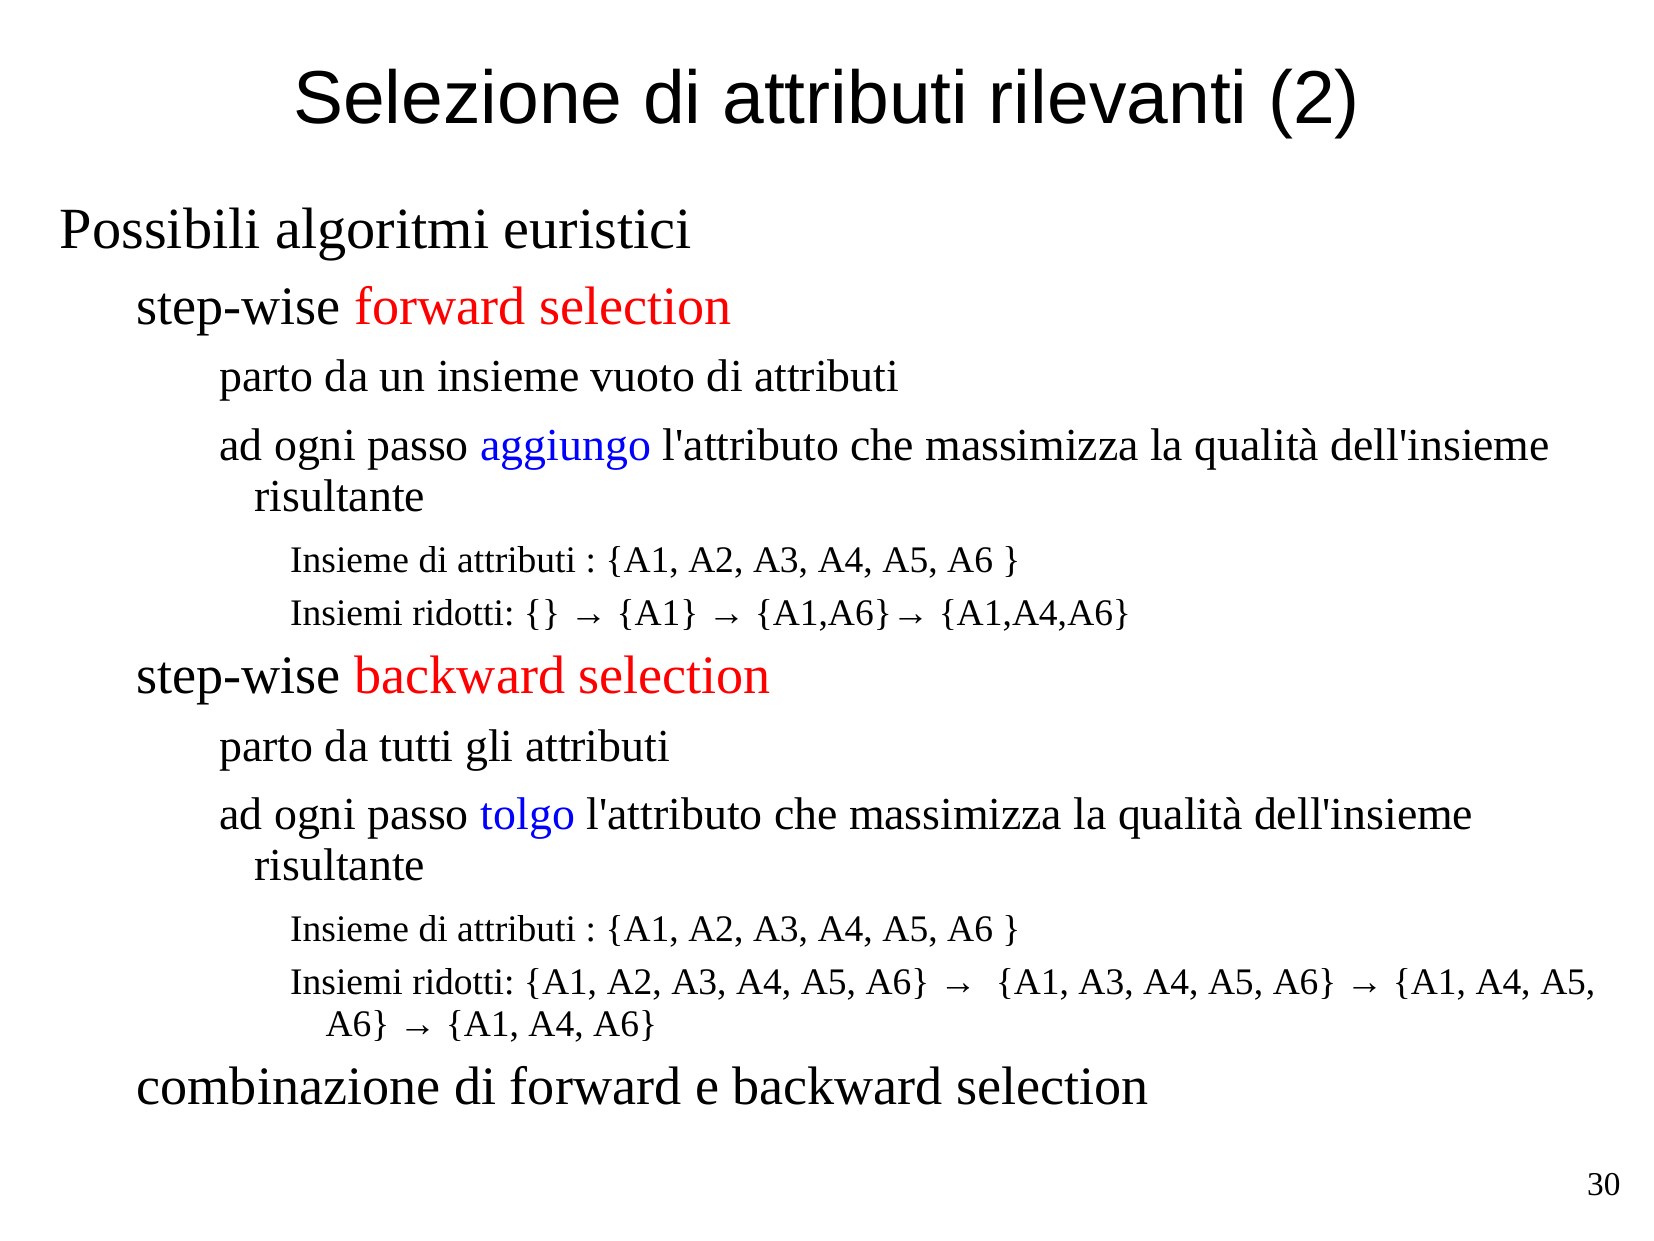

# Selezione di attributi rilevanti (2)
Possibili algoritmi euristici
step-wise forward selection
parto da un insieme vuoto di attributi
ad ogni passo aggiungo l'attributo che massimizza la qualità dell'insieme risultante
Insieme di attributi : {A1, A2, A3, A4, A5, A6 }
Insiemi ridotti: {} → {A1} → {A1,A6}→ {A1,A4,A6}
step-wise backward selection
parto da tutti gli attributi
ad ogni passo tolgo l'attributo che massimizza la qualità dell'insieme risultante
Insieme di attributi : {A1, A2, A3, A4, A5, A6 }
Insiemi ridotti: {A1, A2, A3, A4, A5, A6} → {A1, A3, A4, A5, A6} → {A1, A4, A5, A6} → {A1, A4, A6}
combinazione di forward e backward selection